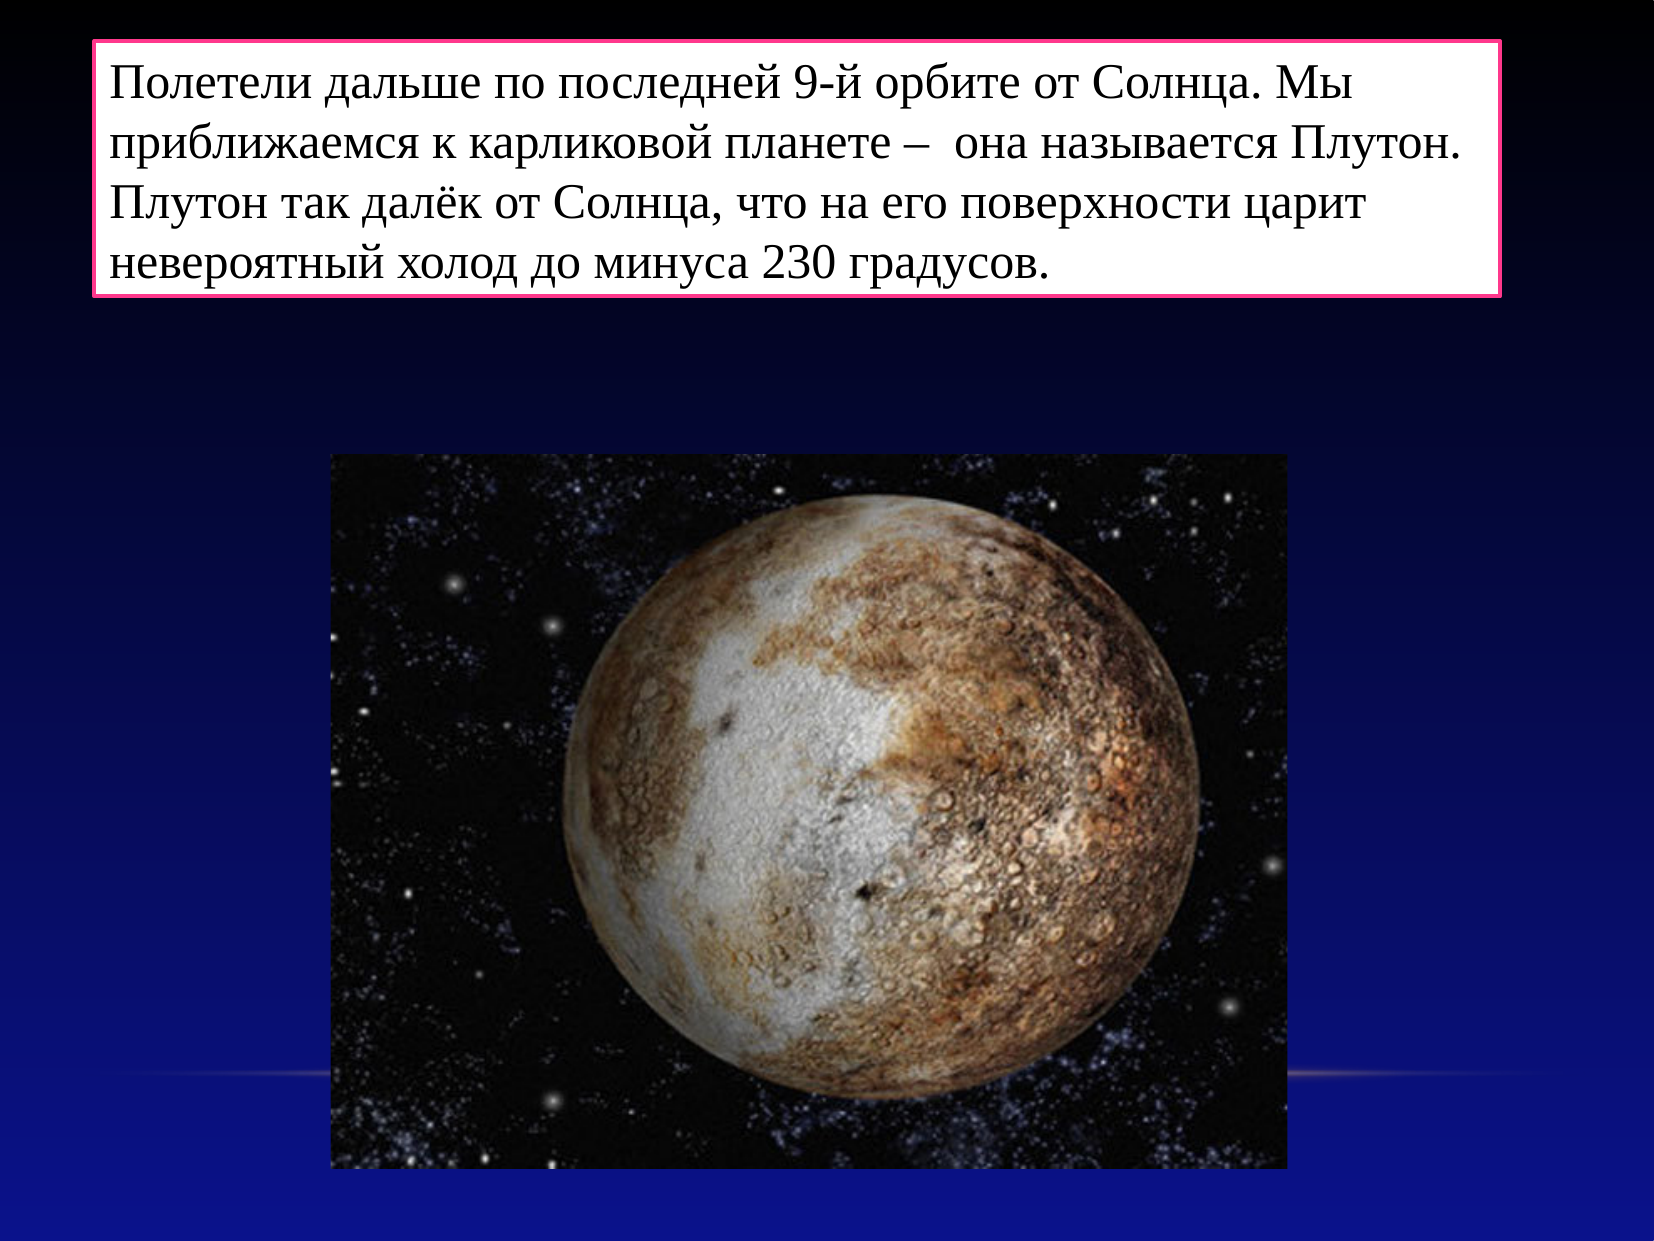

Полетели дальше по последней 9-й орбите от Солнца. Мы приближаемся к карликовой планете – она называется Плутон. Плутон так далёк от Солнца, что на его поверхности царит невероятный холод до минуса 230 градусов.